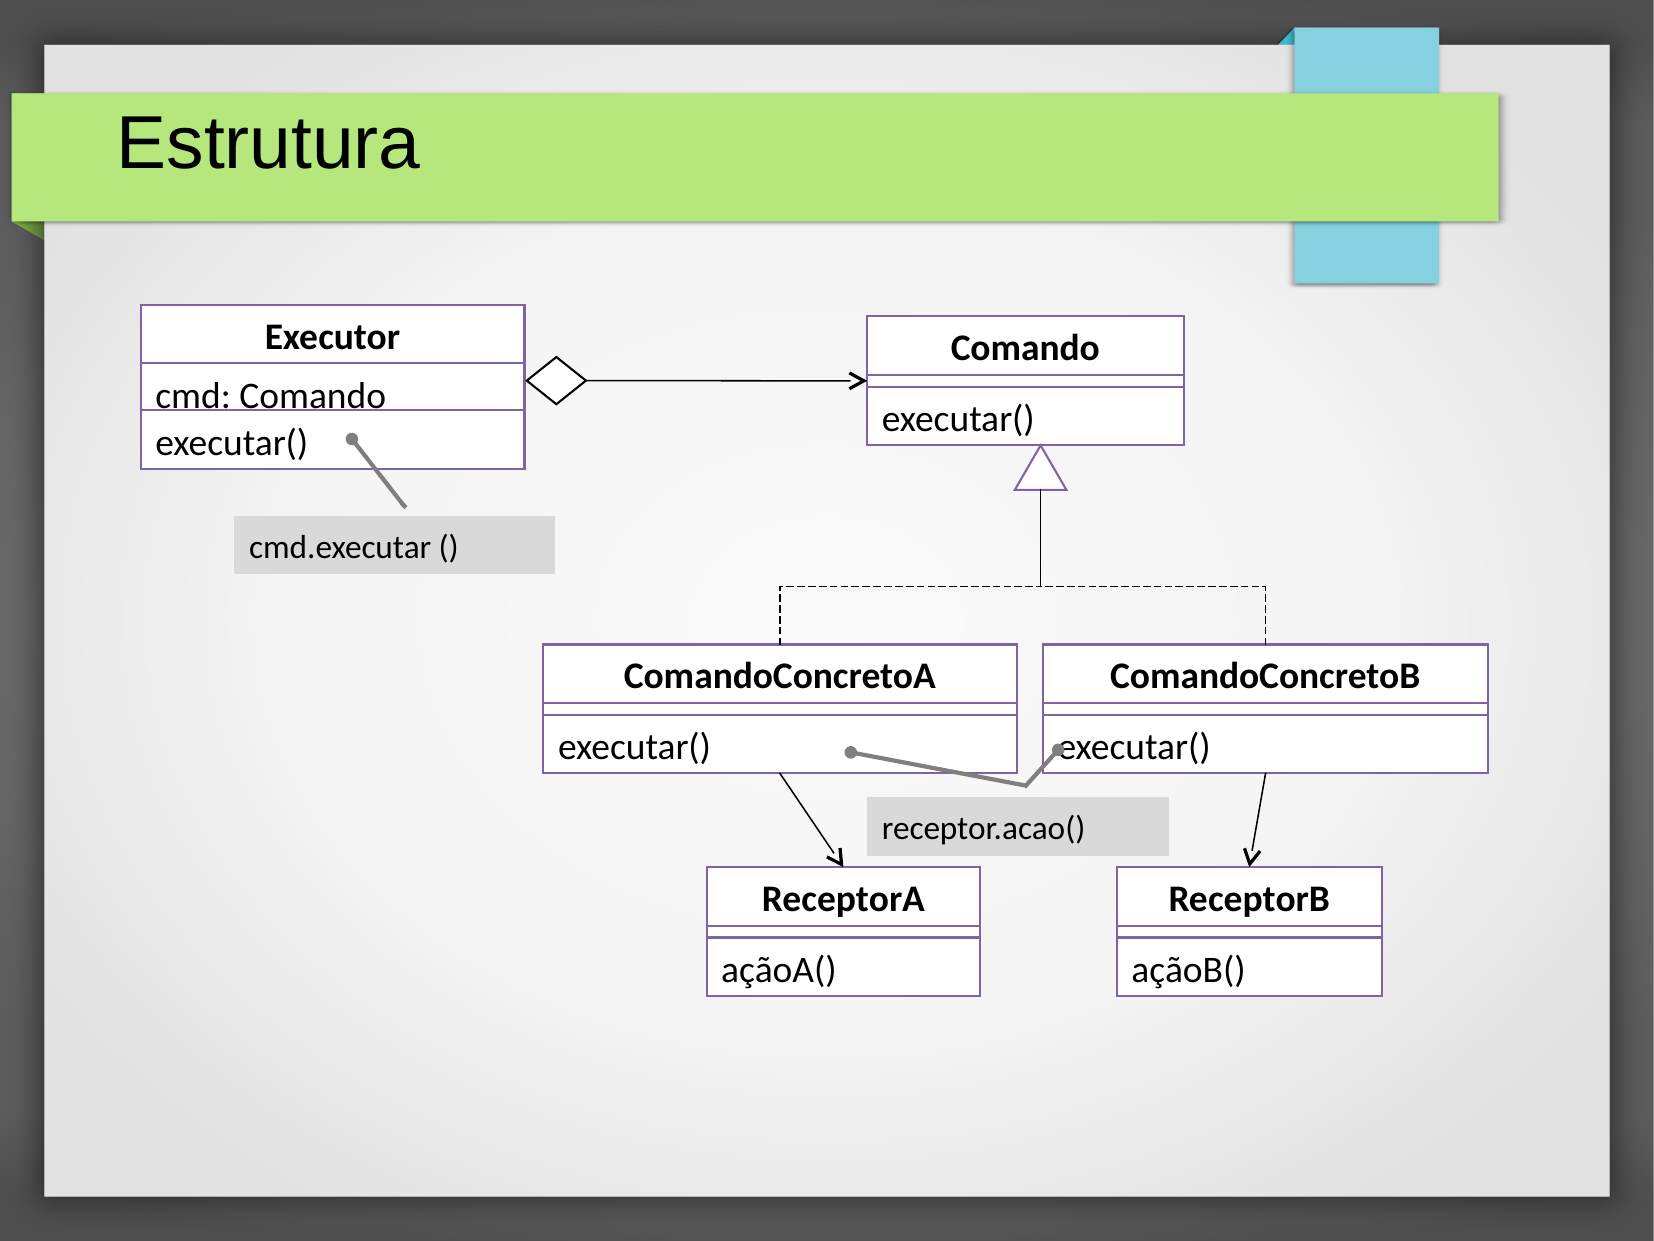

# Estrutura
Executor
cmd: Comando
executar()
Comando
executar()
cmd.executar ()
ComandoConcretoA
executar()
ComandoConcretoB
executar()
receptor.acao()
ReceptorA
açãoA()
ReceptorB
açãoB()